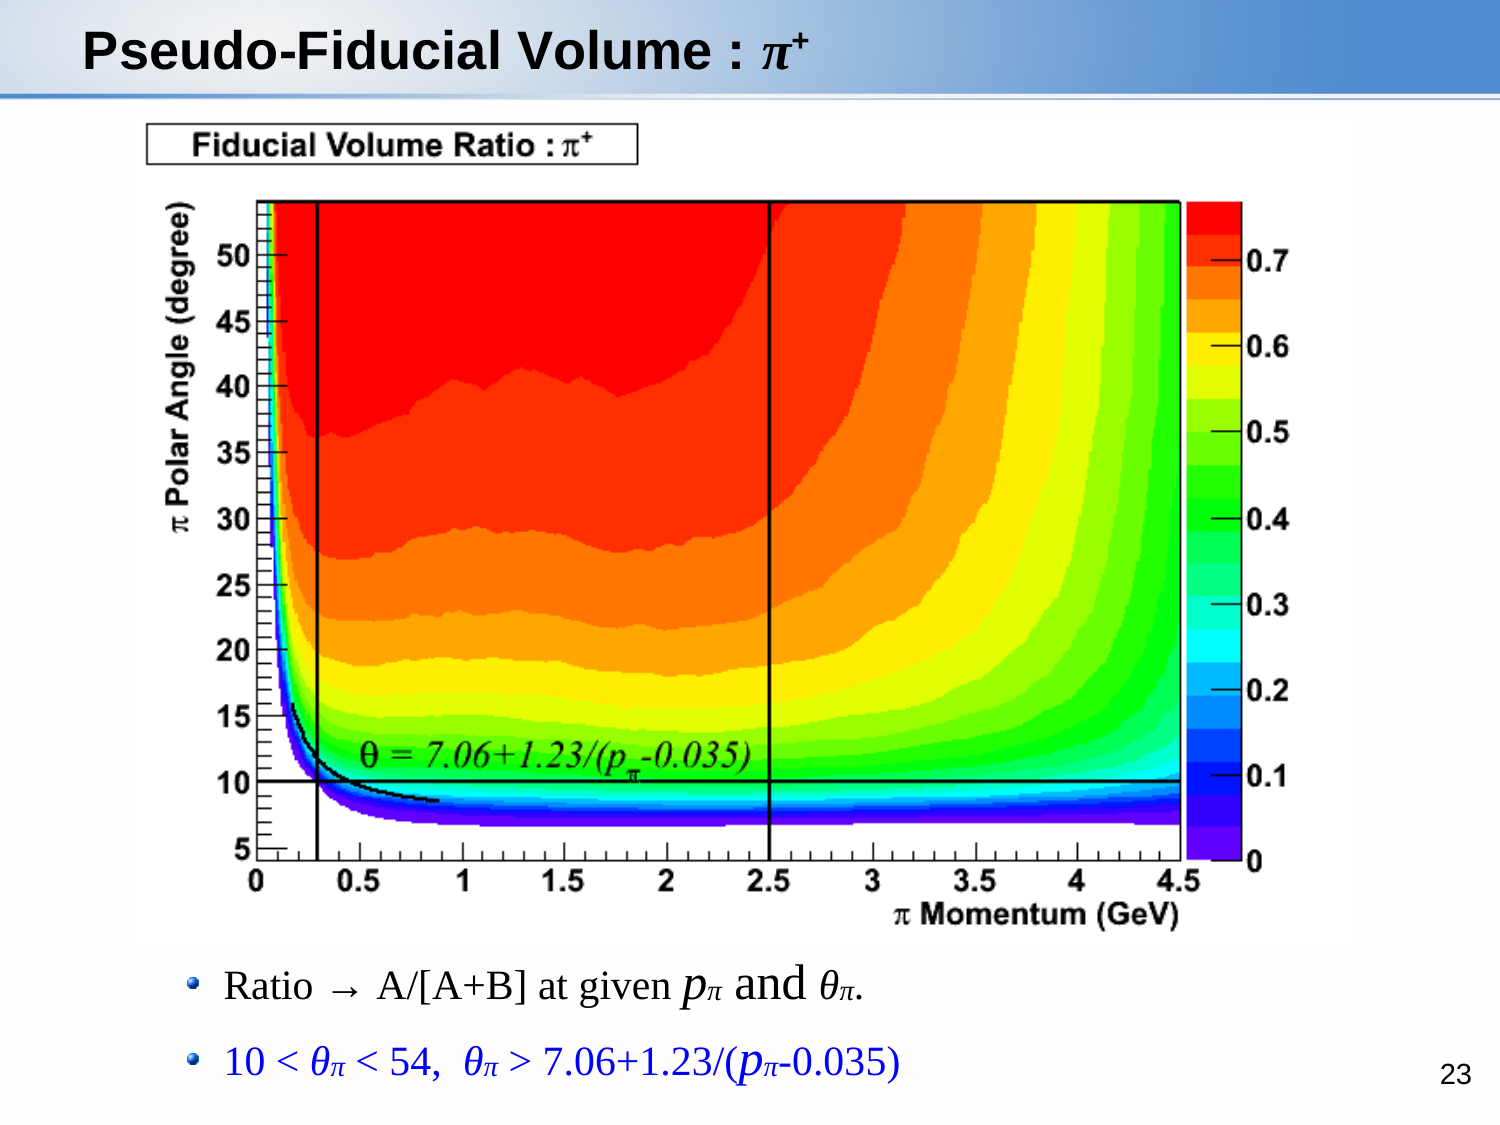

# Pseudo-Fiducial Volume : π+
Ratio → A/[A+B] at given pπ and θπ.
10 < θπ < 54, θπ > 7.06+1.23/(pπ-0.035)